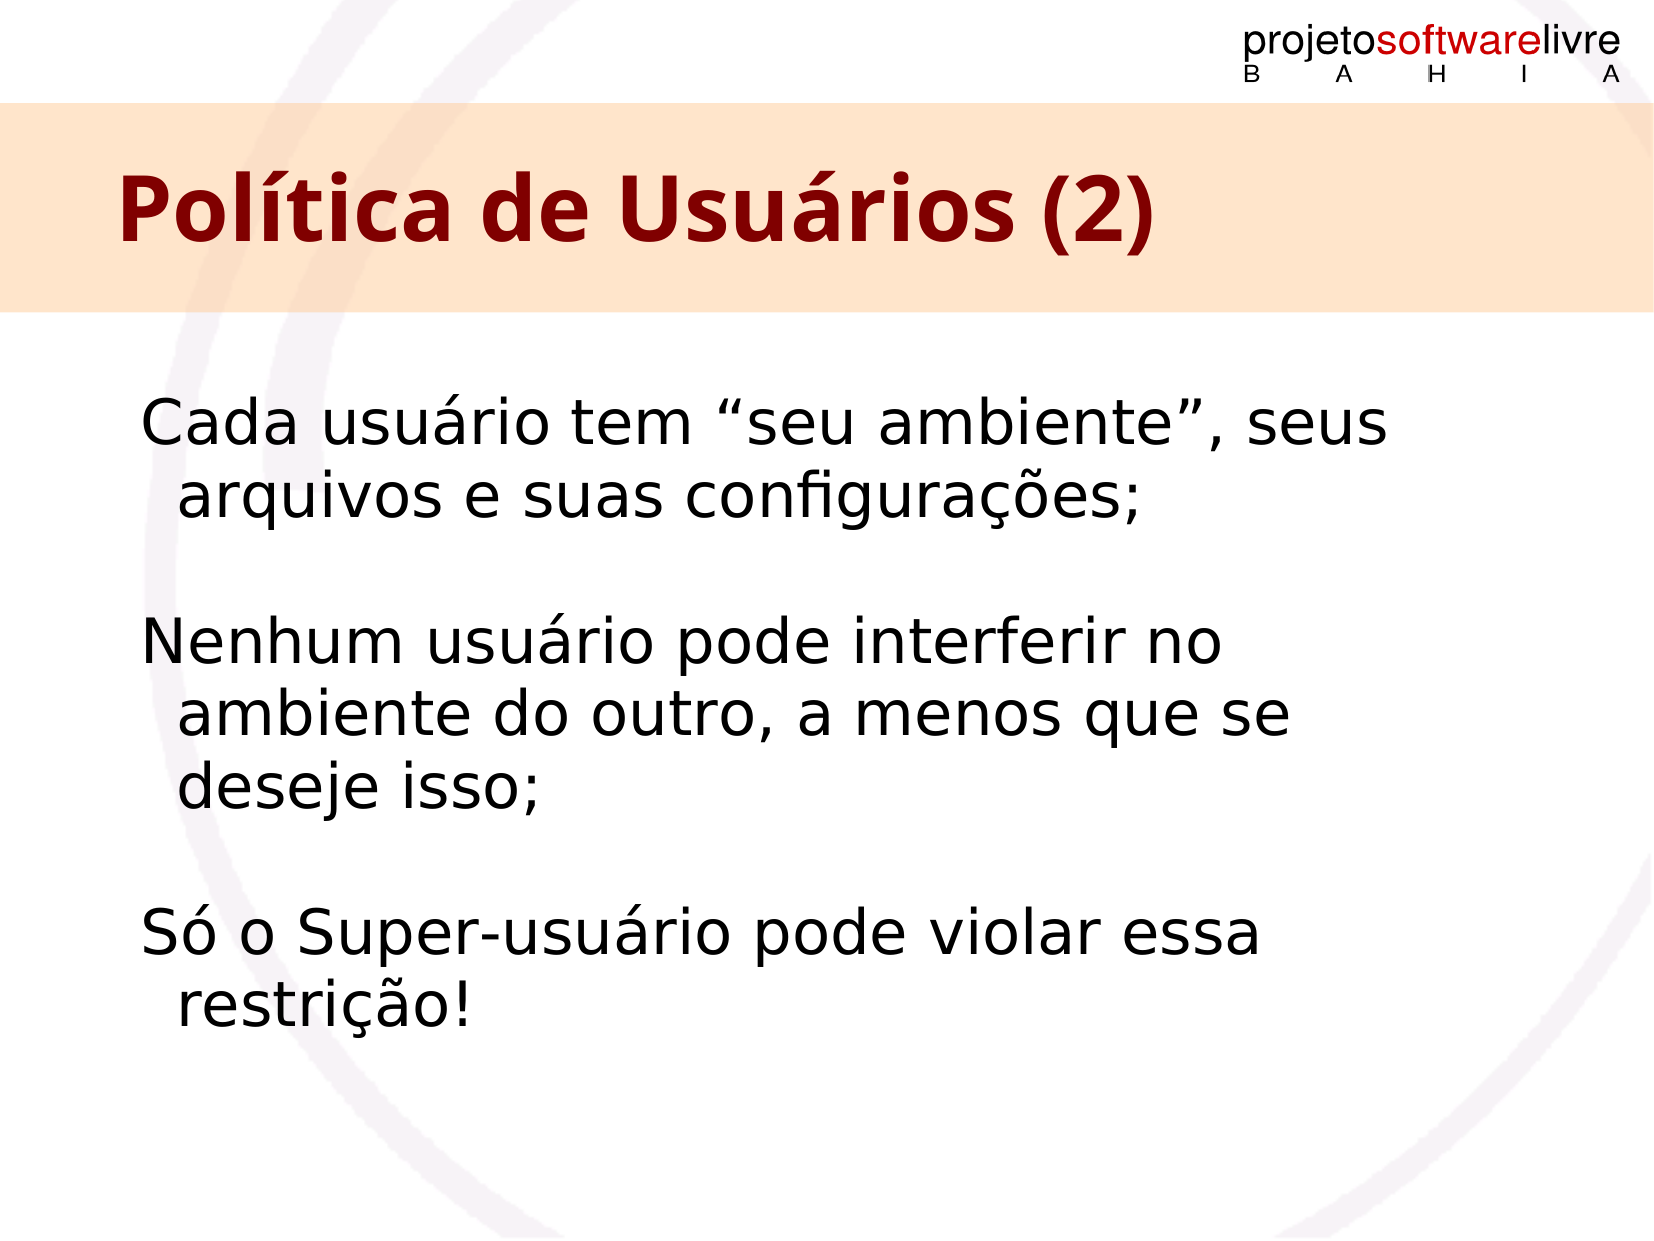

# Política de Usuários (2)
Cada usuário tem “seu ambiente”, seus arquivos e suas configurações;
Nenhum usuário pode interferir no ambiente do outro, a menos que se deseje isso;
Só o Super-usuário pode violar essa restrição!S